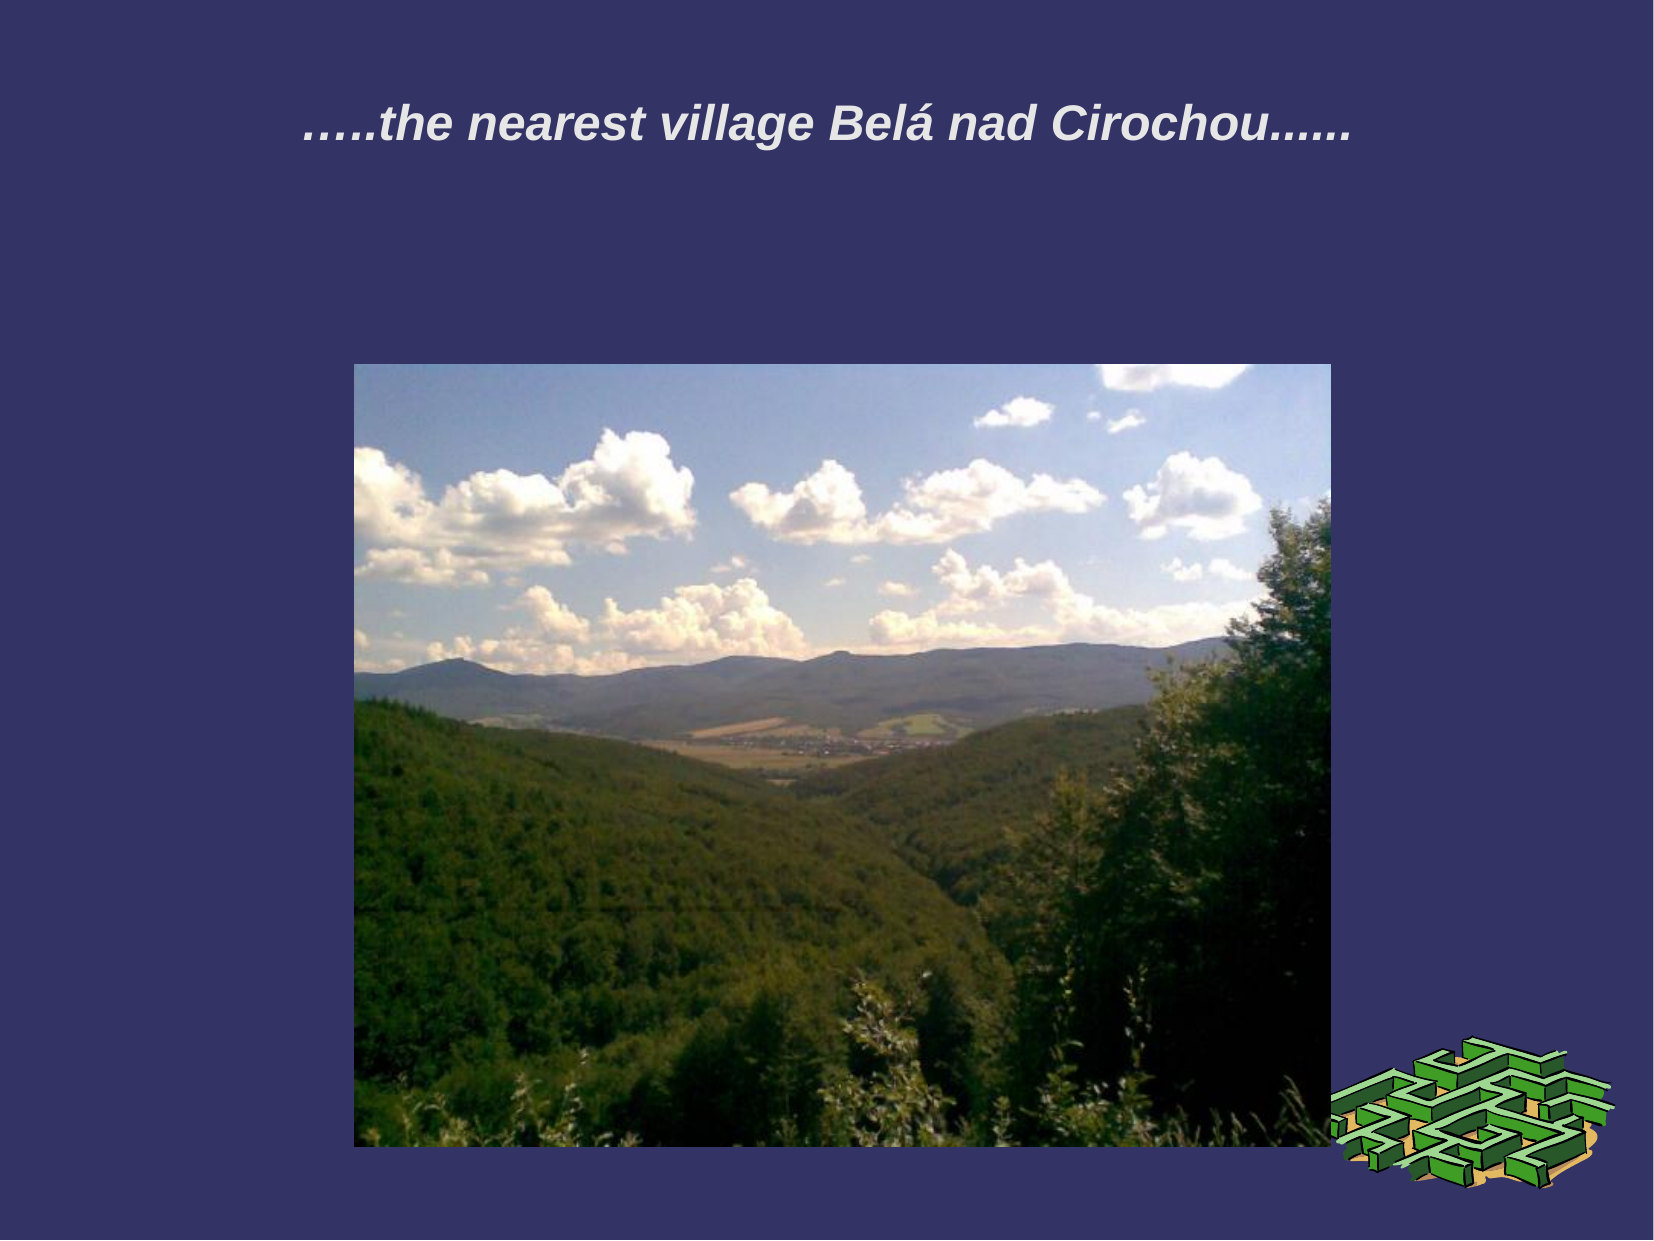

# …..the nearest village Belá nad Cirochou......